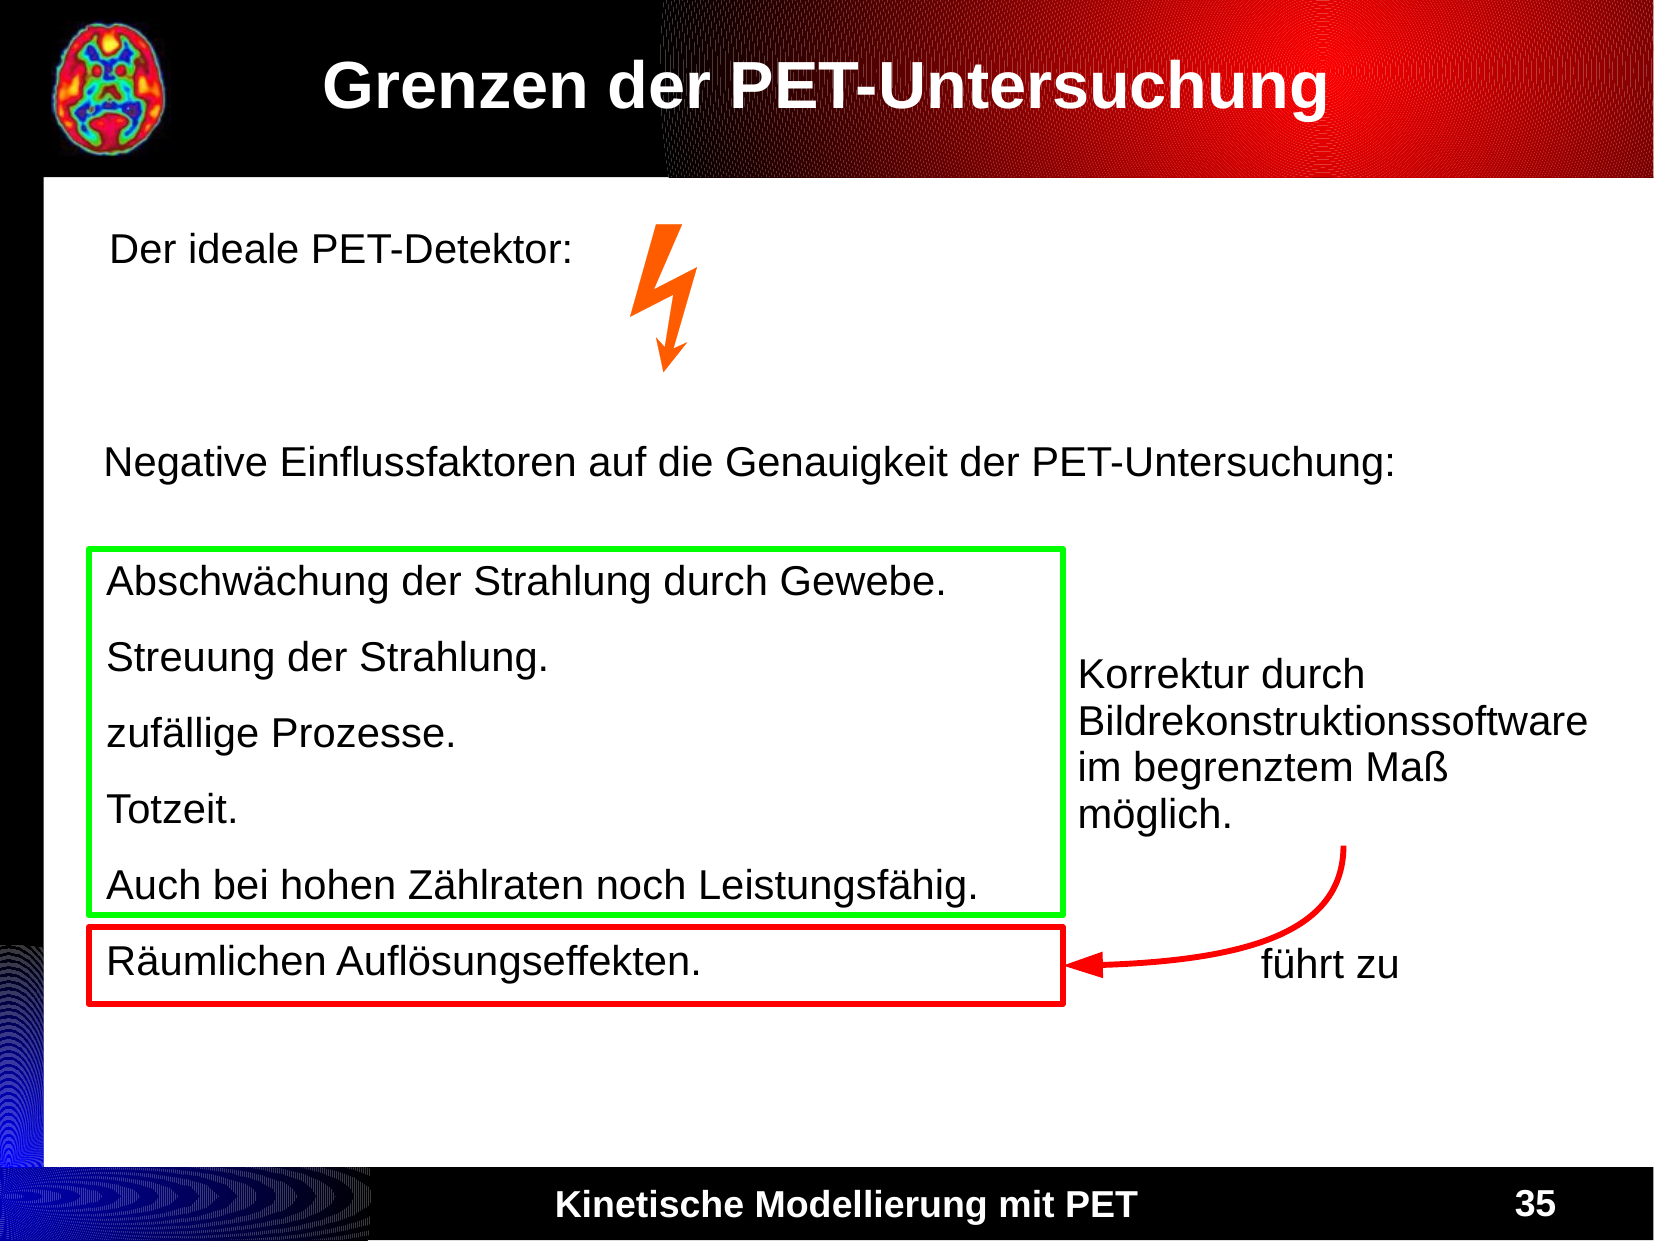

# Grenzen der PET-Untersuchung
Der ideale PET-Detektor:
Negative Einflussfaktoren auf die Genauigkeit der PET-Untersuchung:
Abschwächung der Strahlung durch Gewebe.
Streuung der Strahlung.
zufällige Prozesse.
Totzeit.
Auch bei hohen Zählraten noch Leistungsfähig.
Räumlichen Auflösungseffekten.
Korrektur durch Bildrekonstruktionssoftware im begrenztem Maß möglich.
führt zu
Kinetische Modellierung mit PET